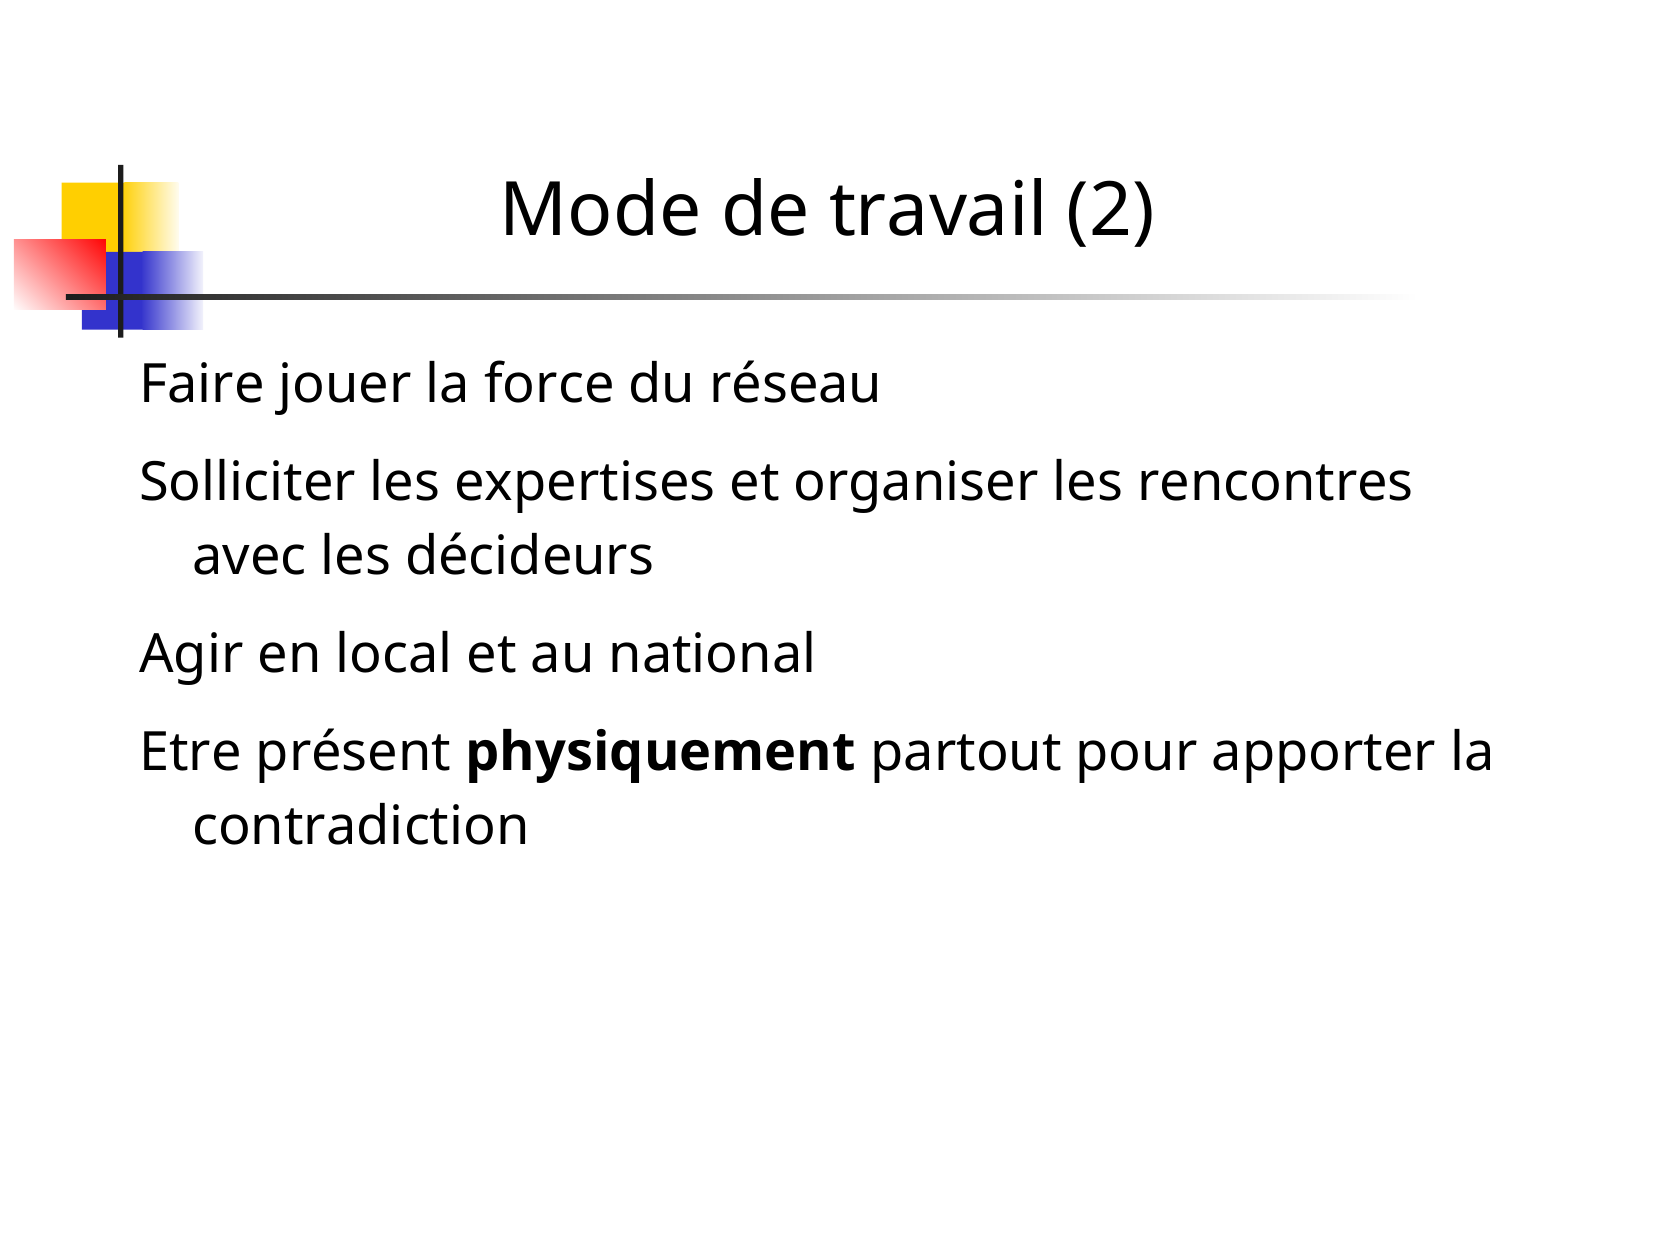

# Mode de travail (2)
Faire jouer la force du réseau
Solliciter les expertises et organiser les rencontres avec les décideurs
Agir en local et au national
Etre présent physiquement partout pour apporter la contradiction